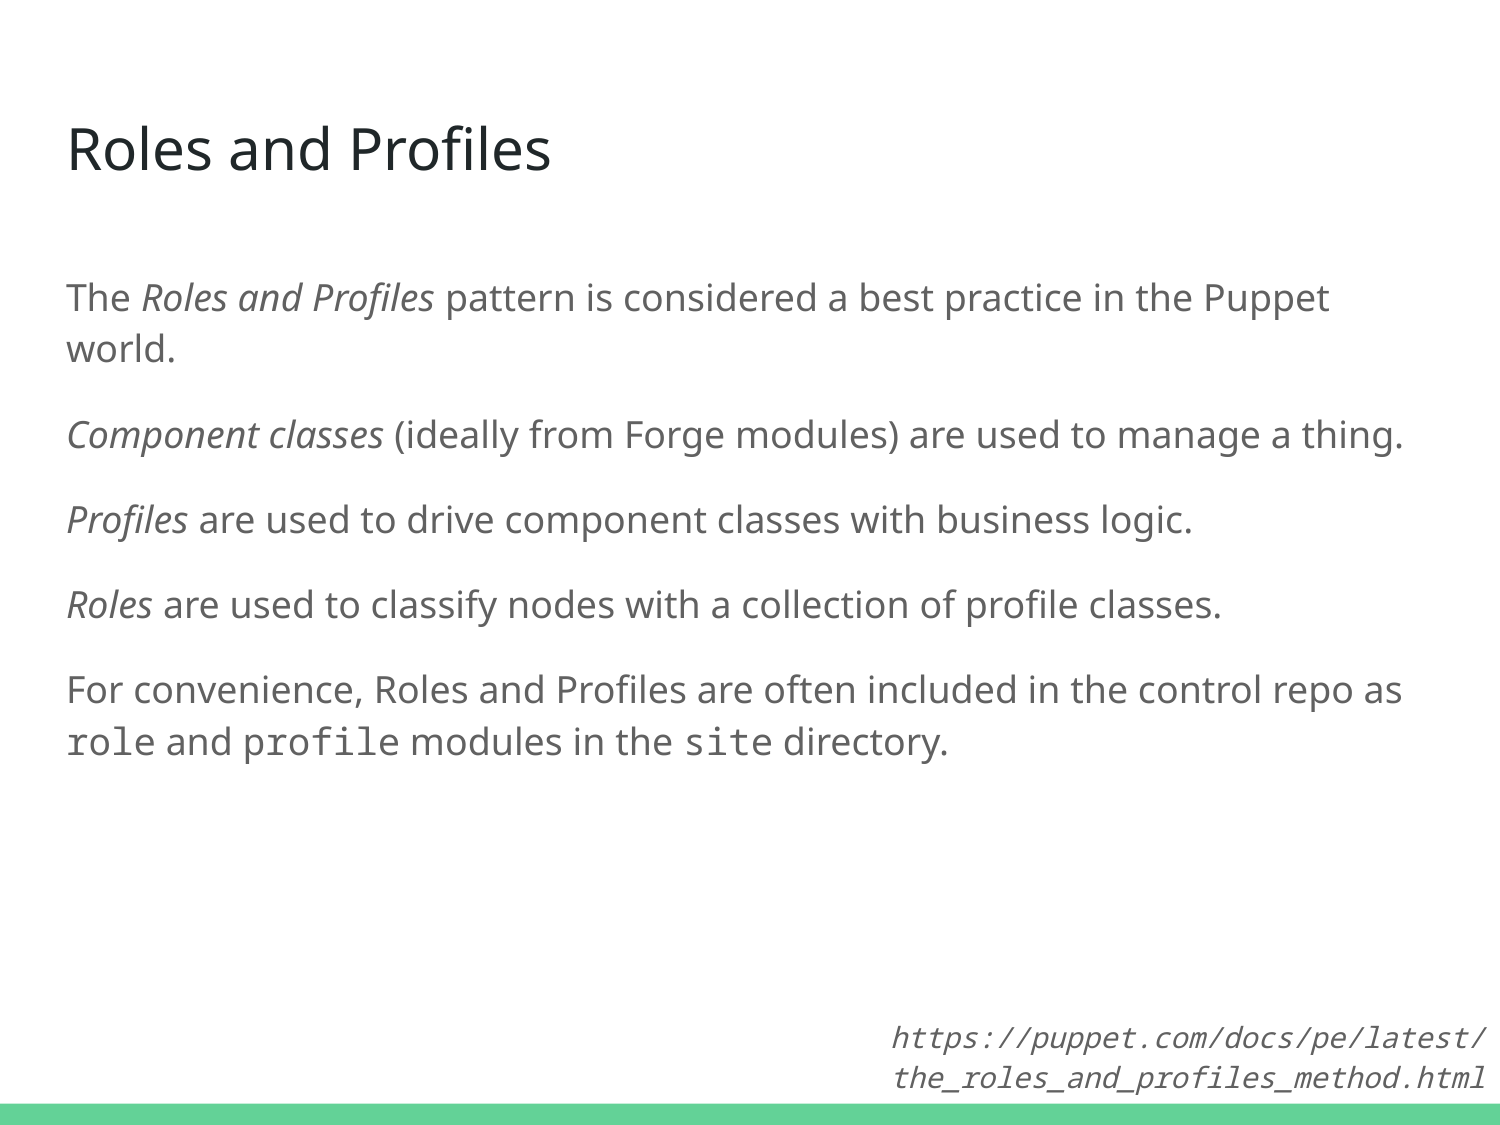

# Roles and Profiles
The Roles and Profiles pattern is considered a best practice in the Puppet world.
Component classes (ideally from Forge modules) are used to manage a thing.
Profiles are used to drive component classes with business logic.
Roles are used to classify nodes with a collection of profile classes.
For convenience, Roles and Profiles are often included in the control repo as role and profile modules in the site directory.
https://puppet.com/docs/pe/latest/the_roles_and_profiles_method.html